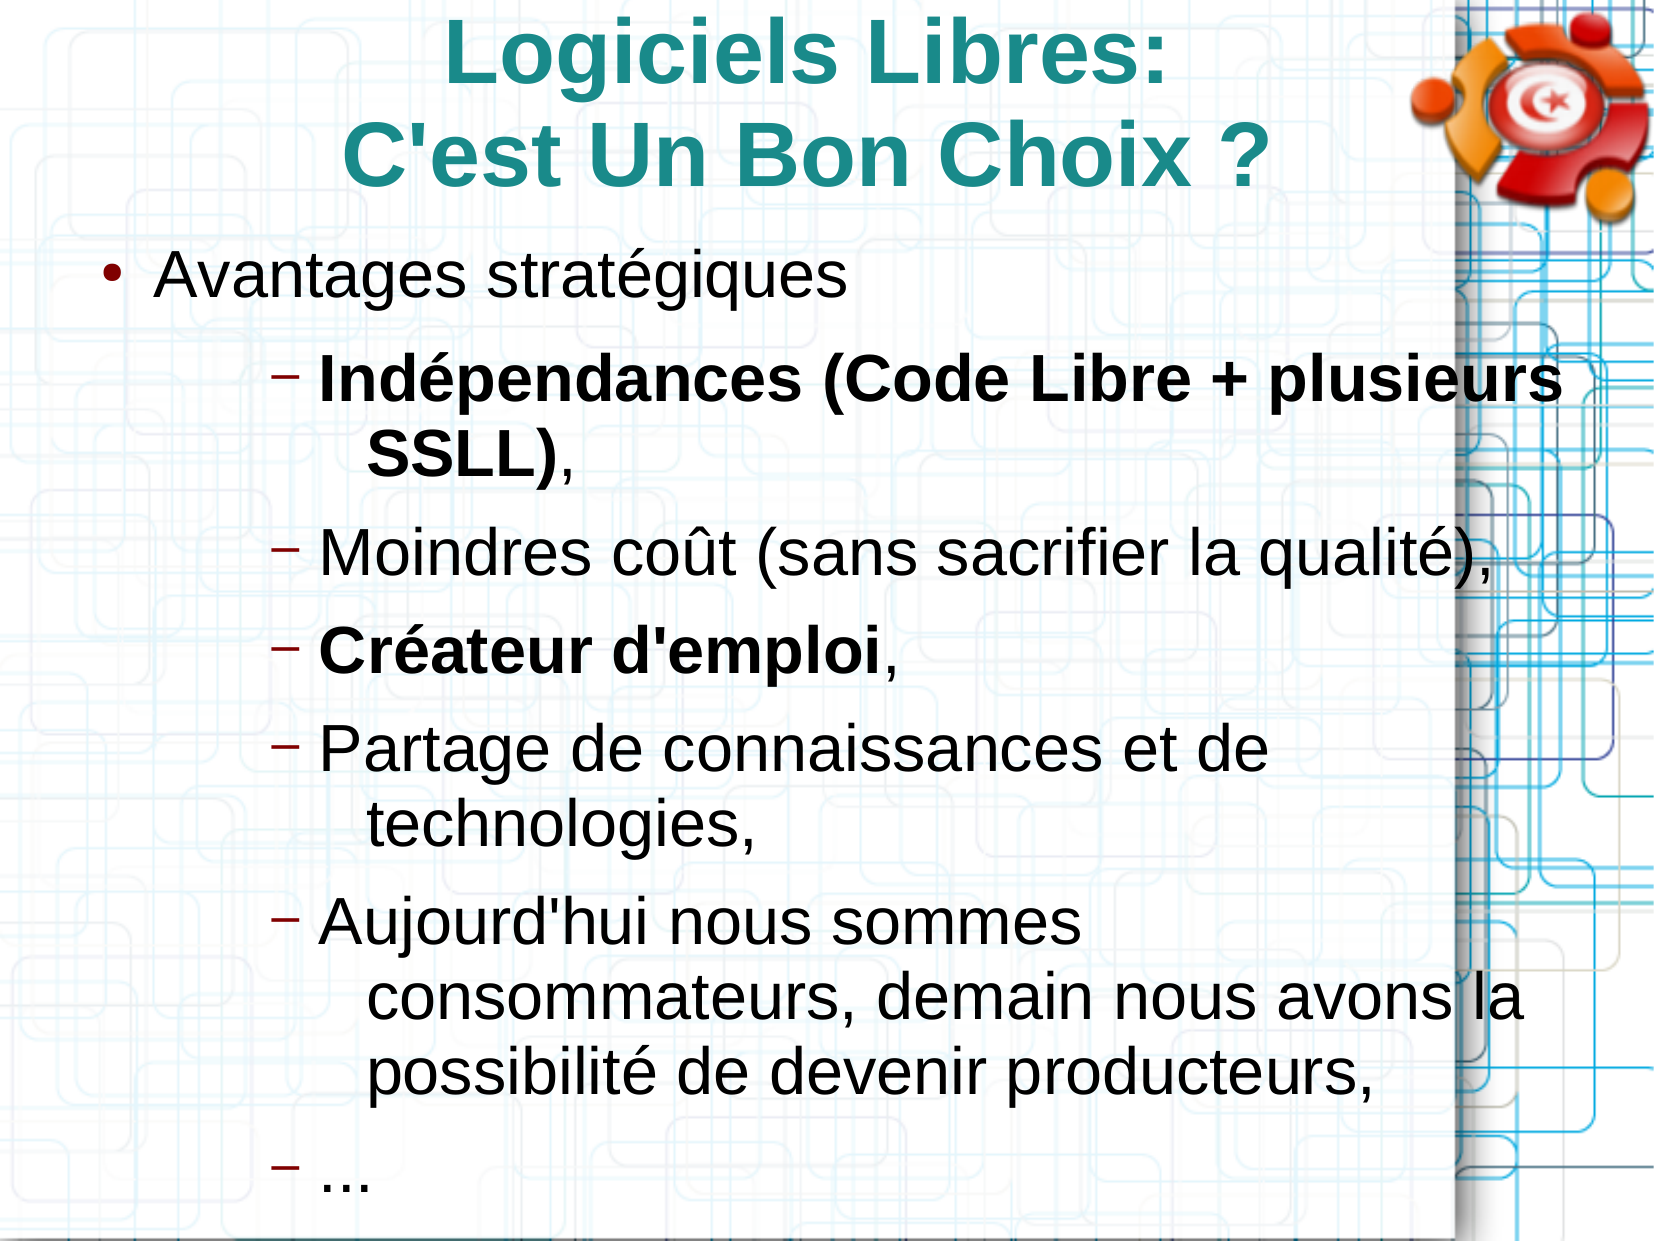

# Logiciels Libres: C'est Un Bon Choix ?
Avantages stratégiques
Indépendances (Code Libre + plusieurs SSLL),
Moindres coût (sans sacrifier la qualité),
Créateur d'emploi,
Partage de connaissances et de technologies,
Aujourd'hui nous sommes consommateurs, demain nous avons la possibilité de devenir producteurs,
...